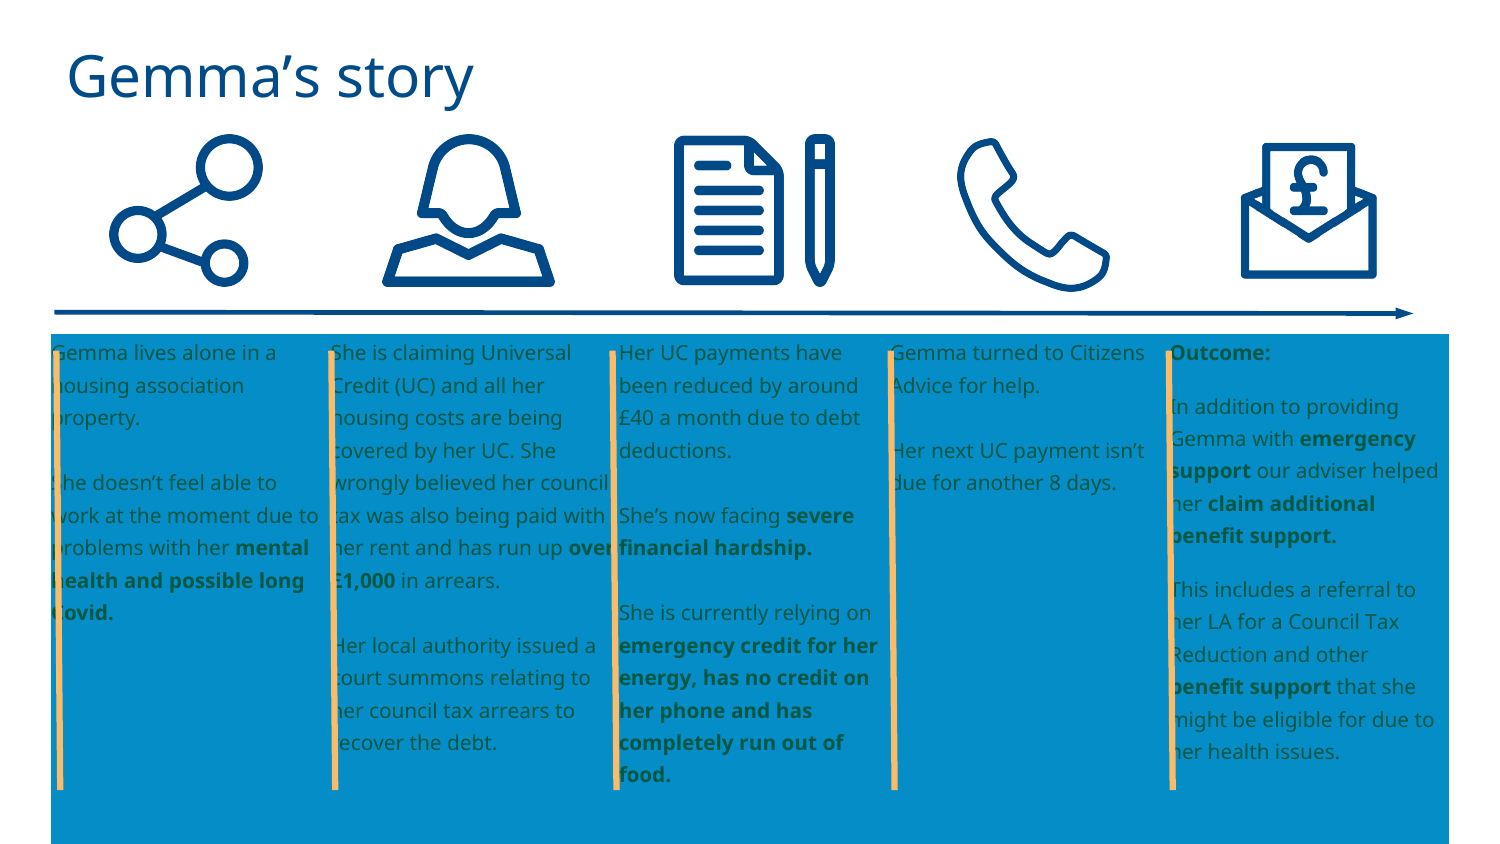

Gemma’s story
| Gemma lives alone in a housing association property. She doesn’t feel able to work at the moment due to problems with her mental health and possible long Covid. | She is claiming Universal Credit (UC) and all her housing costs are being covered by her UC. She wrongly believed her council tax was also being paid with her rent and has run up over £1,000 in arrears. Her local authority issued a court summons relating to her council tax arrears to recover the debt. | Her UC payments have been reduced by around £40 a month due to debt deductions. She’s now facing severe financial hardship. She is currently relying on emergency credit for her energy, has no credit on her phone and has completely run out of food. | Gemma turned to Citizens Advice for help. Her next UC payment isn’t due for another 8 days. | Outcome: In addition to providing Gemma with emergency support our adviser helped her claim additional benefit support. This includes a referral to her LA for a Council Tax Reduction and other benefit support that she might be eligible for due to her health issues. |
| --- | --- | --- | --- | --- |
| | | | | |